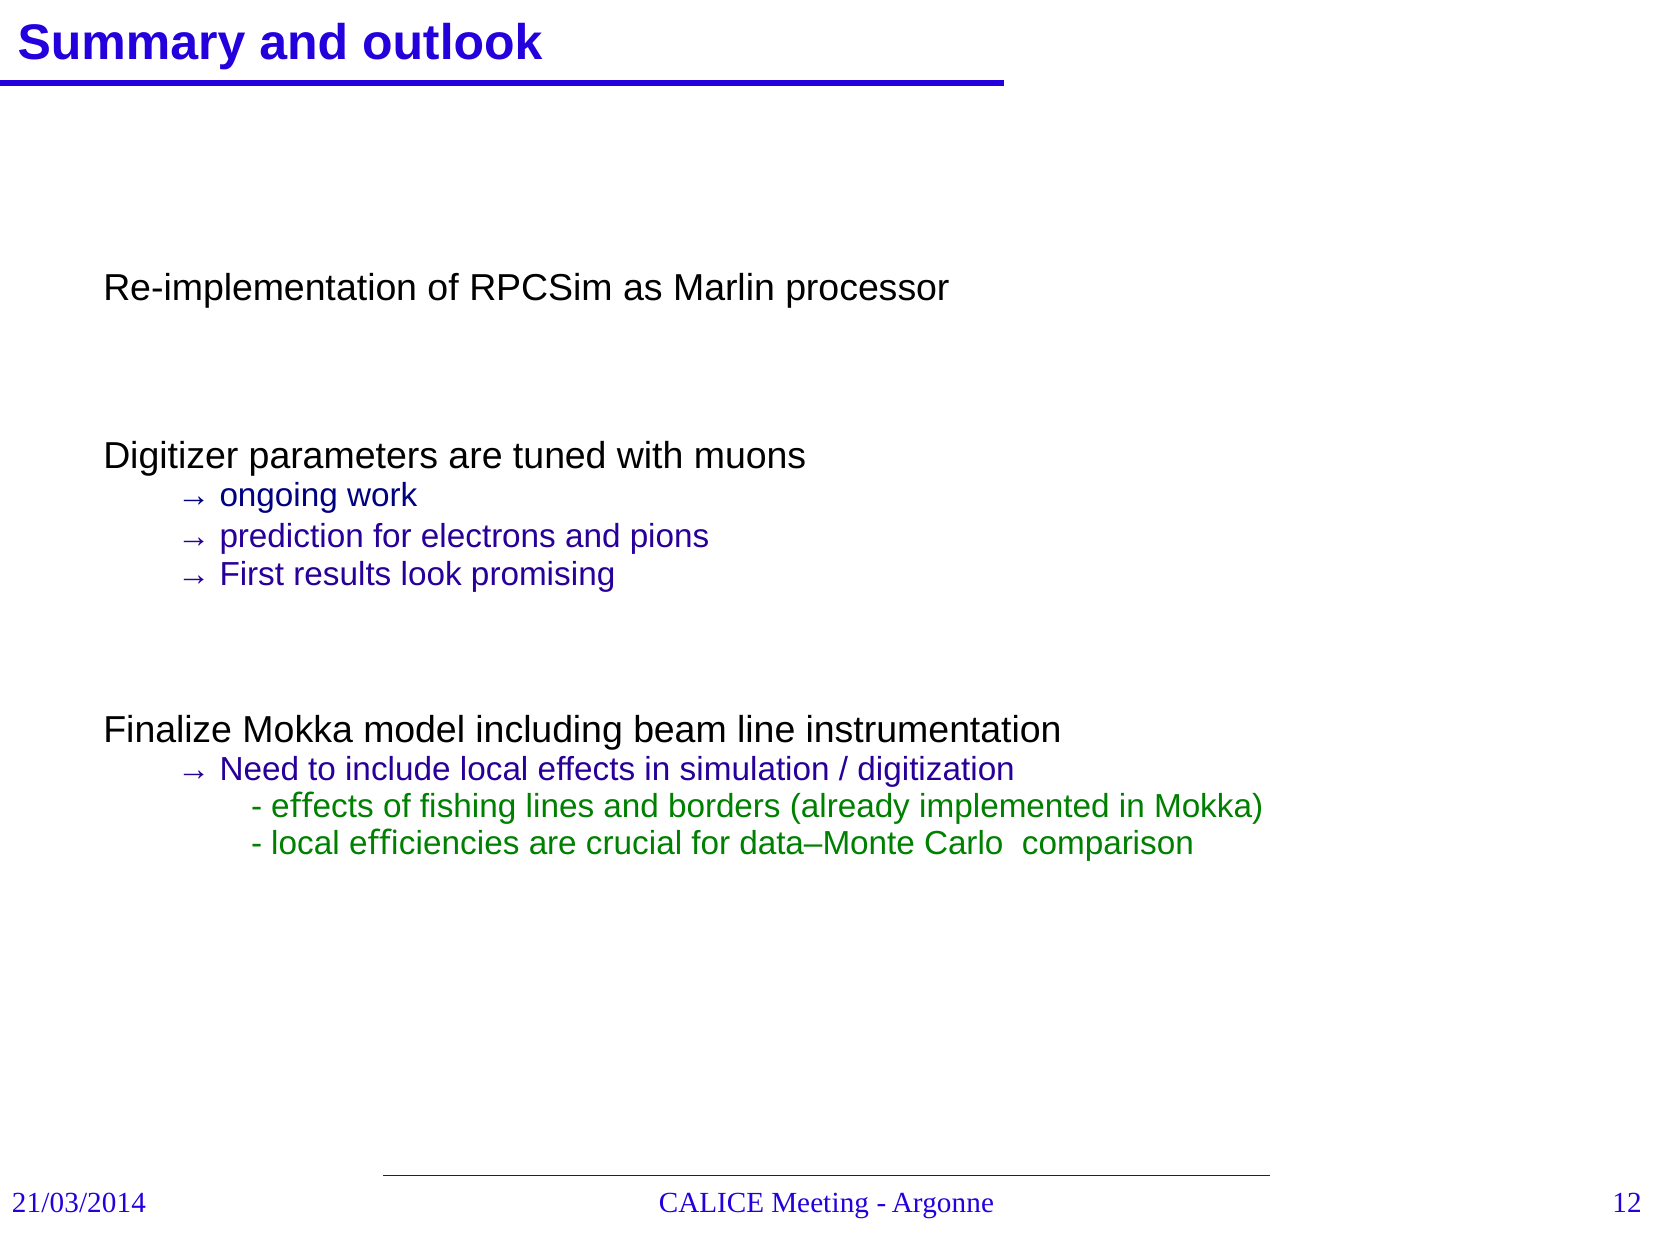

# Summary and outlook
Re-implementation of RPCSim as Marlin processor
Digitizer parameters are tuned with muons
	→ ongoing work
	→ prediction for electrons and pions
	→ First results look promising
Finalize Mokka model including beam line instrumentation
	→ Need to include local effects in simulation / digitization
		- eﬀects of ﬁshing lines and borders (already implemented in Mokka)
		- local eﬃciencies are crucial for data–Monte Carlo comparison
21/03/2014
CALICE Meeting - Argonne
12